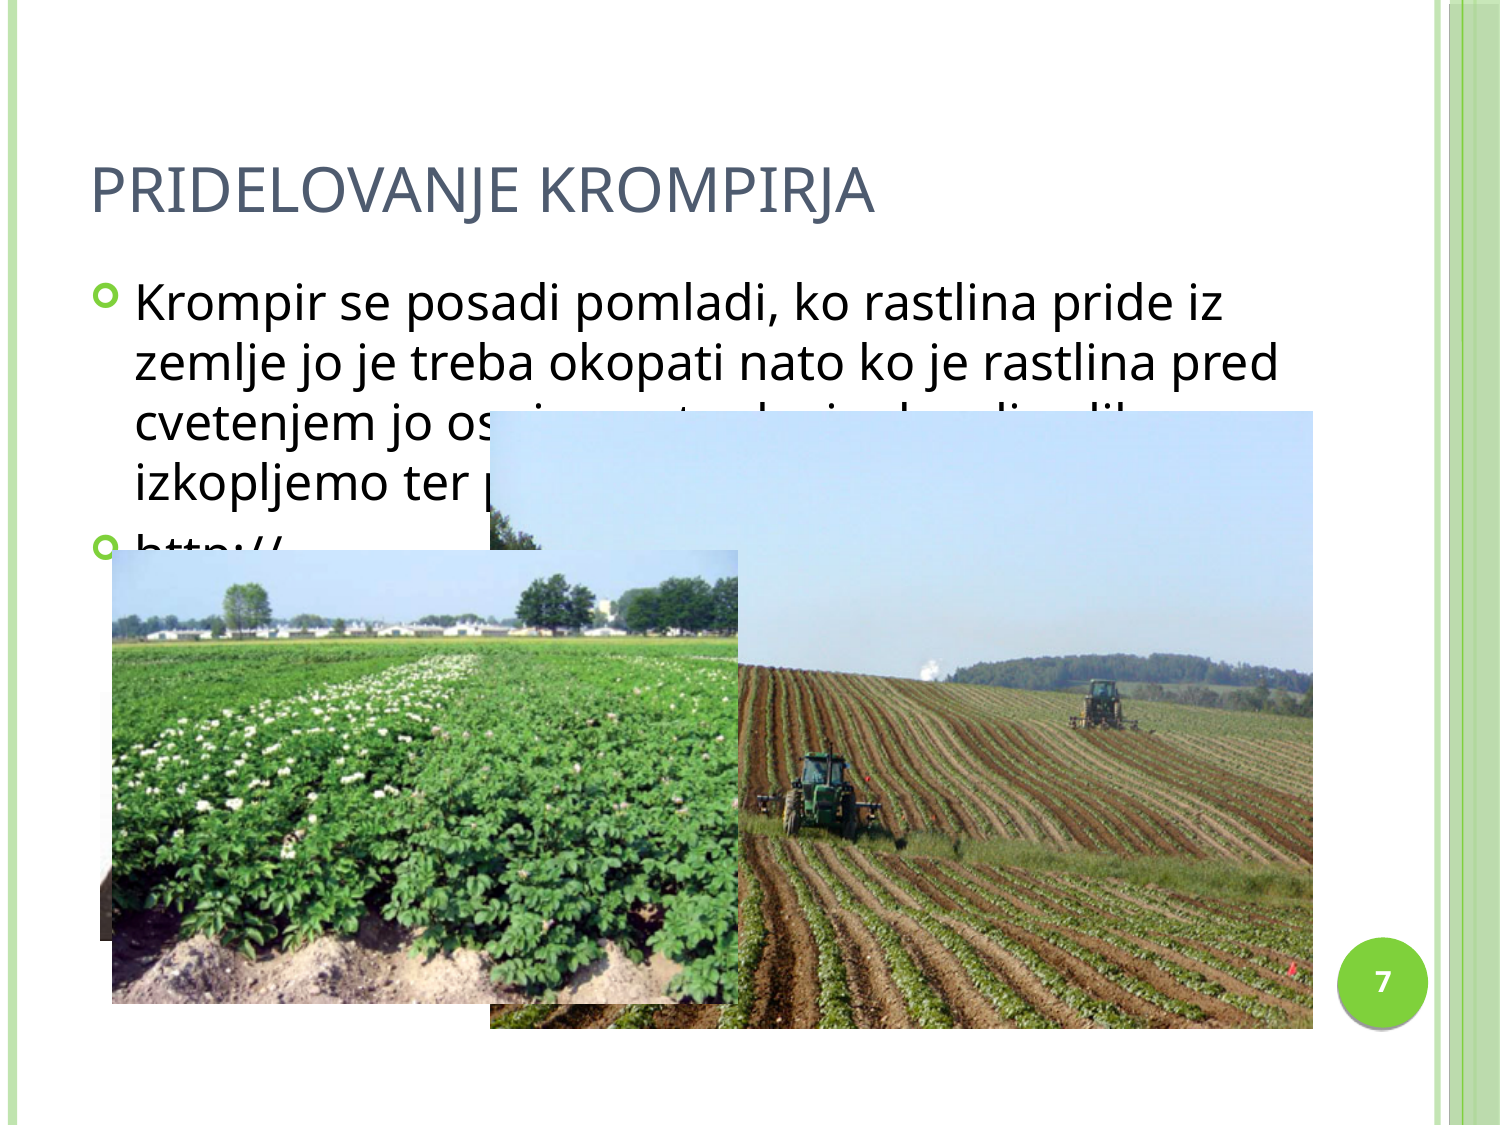

# Pridelovanje krompirja
Krompir se posadi pomladi, ko rastlina pride iz zemlje jo je treba okopati nato ko je rastlina pred cvetenjem jo osujemo ter ko je dovolj velik ga izkopljemo ter poberemo.
http://www.youtube.com/watch?v=hlCxjL7pN6c&feature=player_embedded#at=159